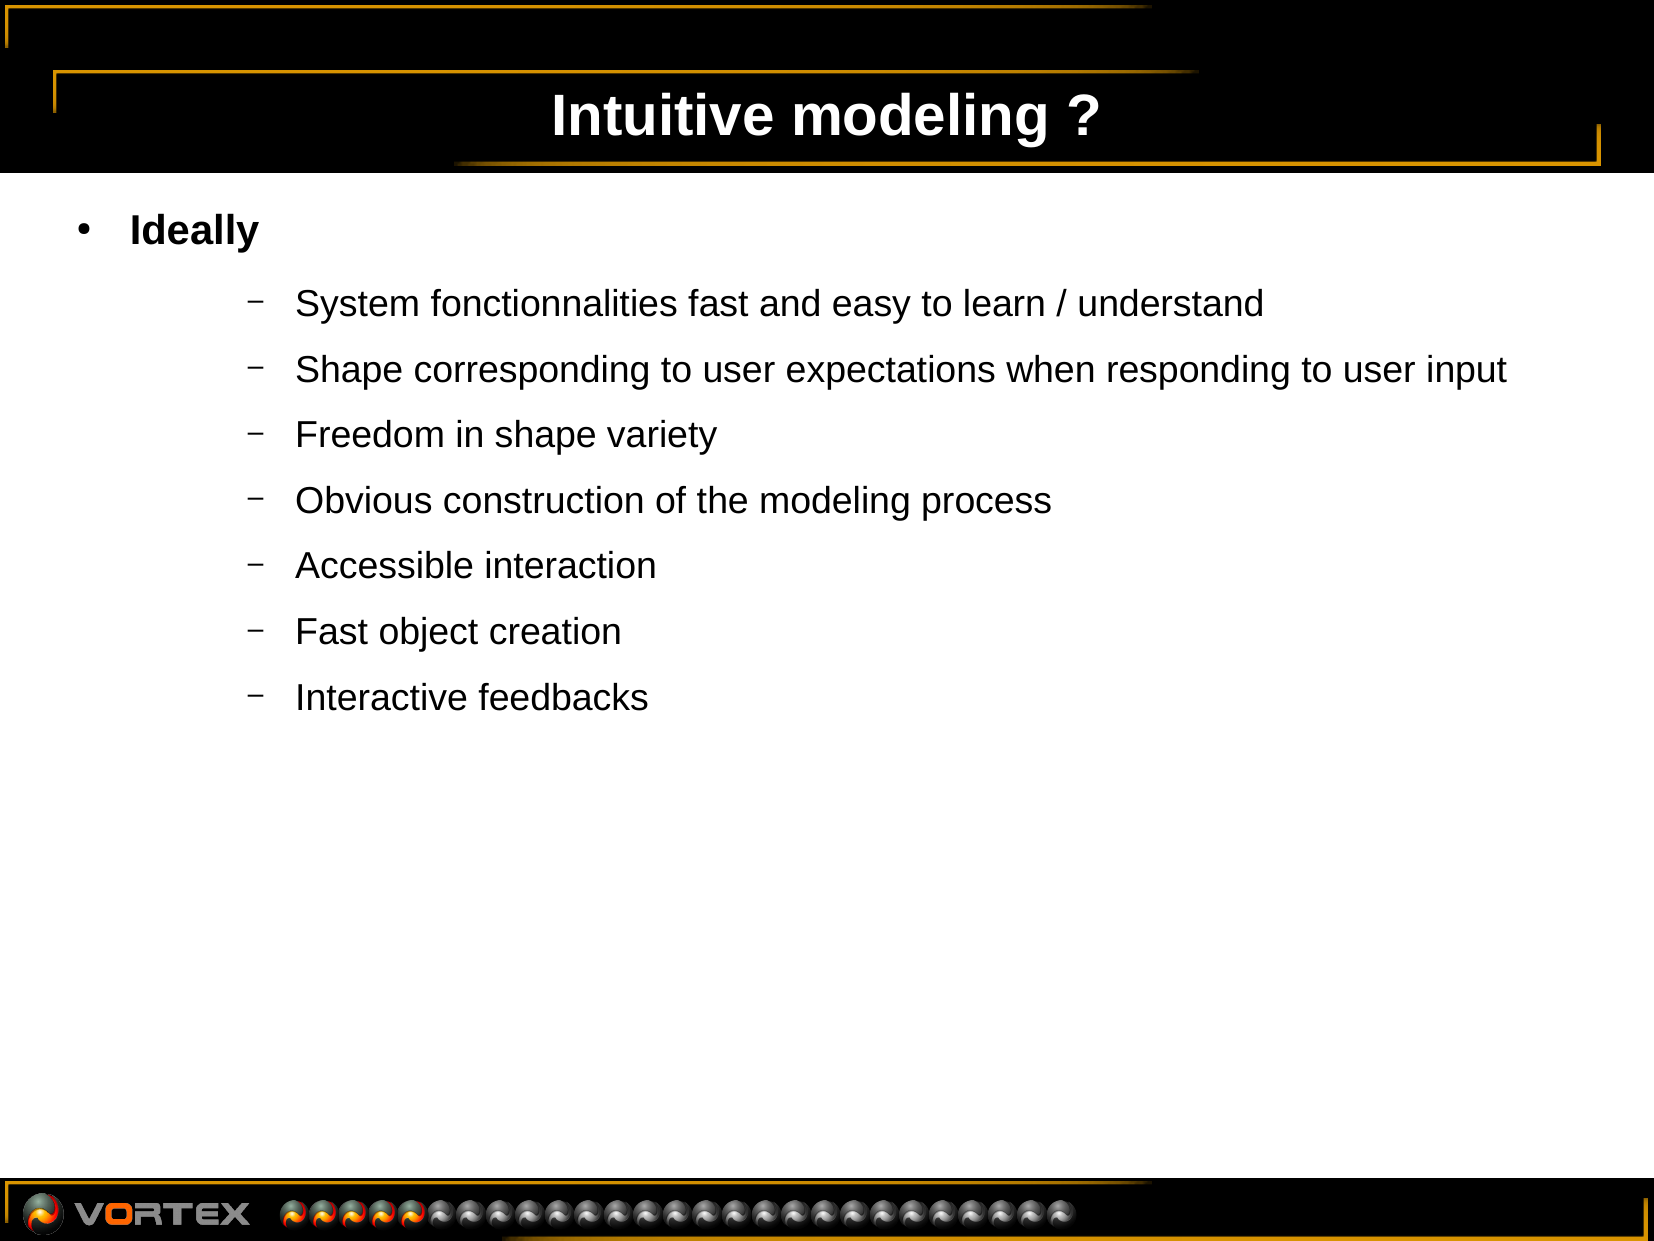

# Intuitive modeling ?
Ideally
System fonctionnalities fast and easy to learn / understand
Shape corresponding to user expectations when responding to user input
Freedom in shape variety
Obvious construction of the modeling process
Accessible interaction
Fast object creation
Interactive feedbacks